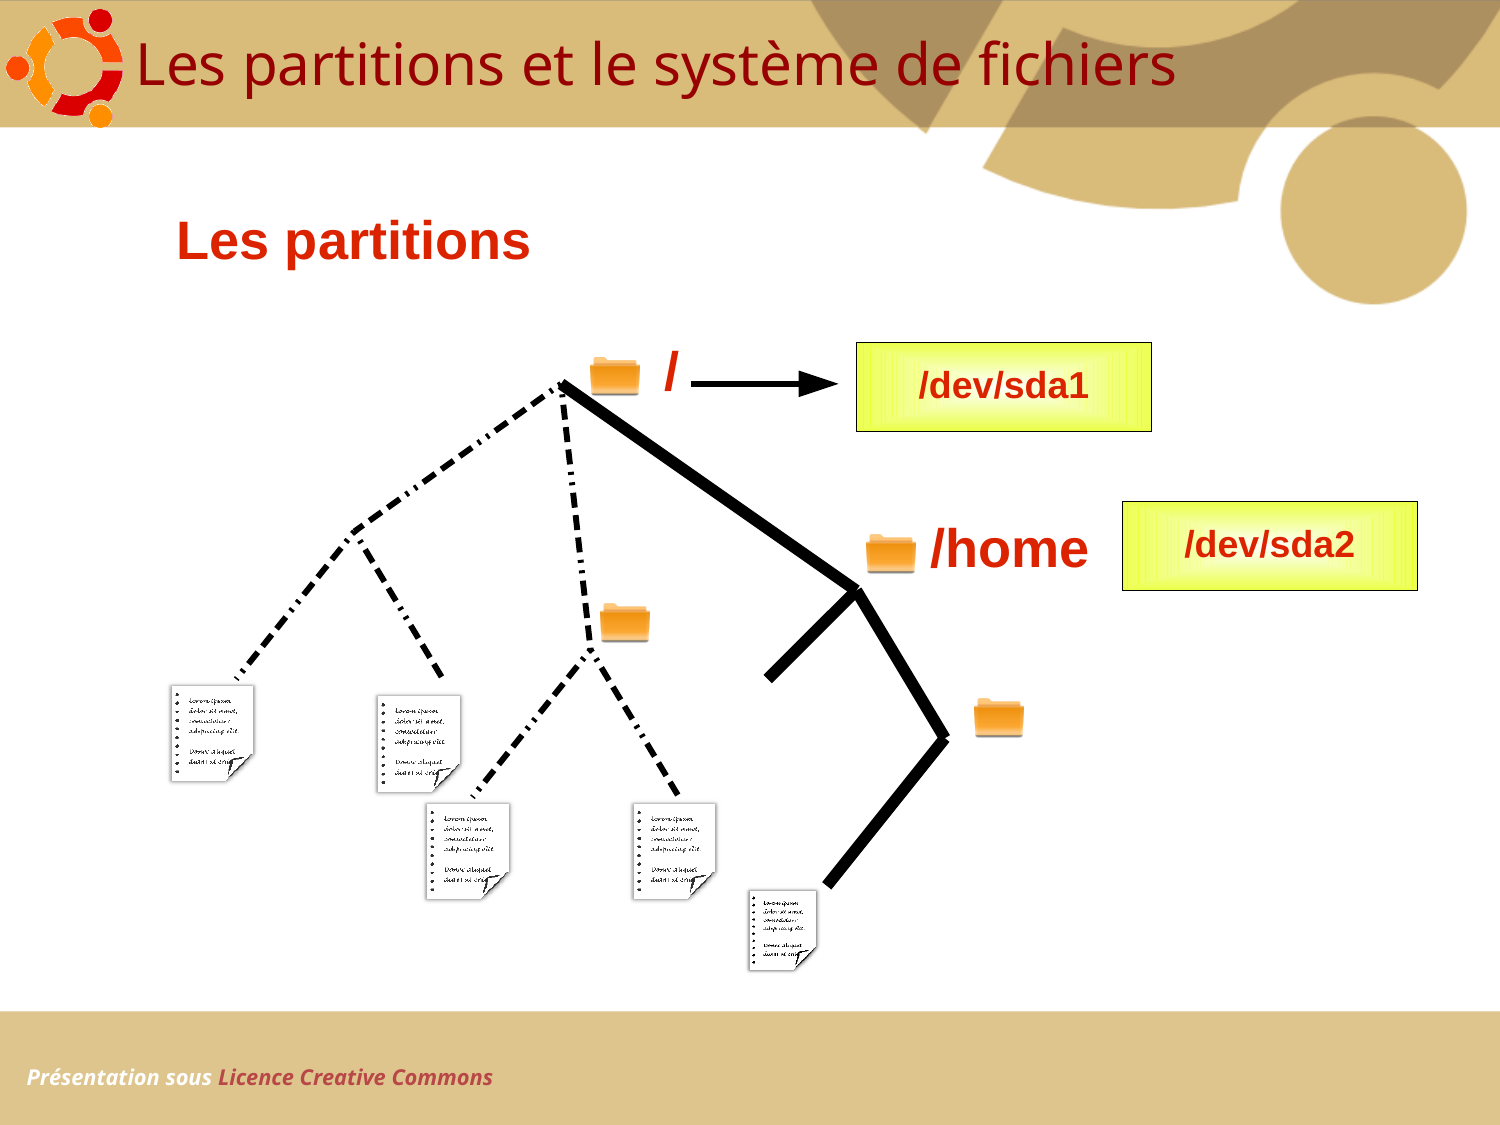

# Les partitions et le système de fichiers
Les partitions
/
/dev/sda1
/dev/sda2
/home